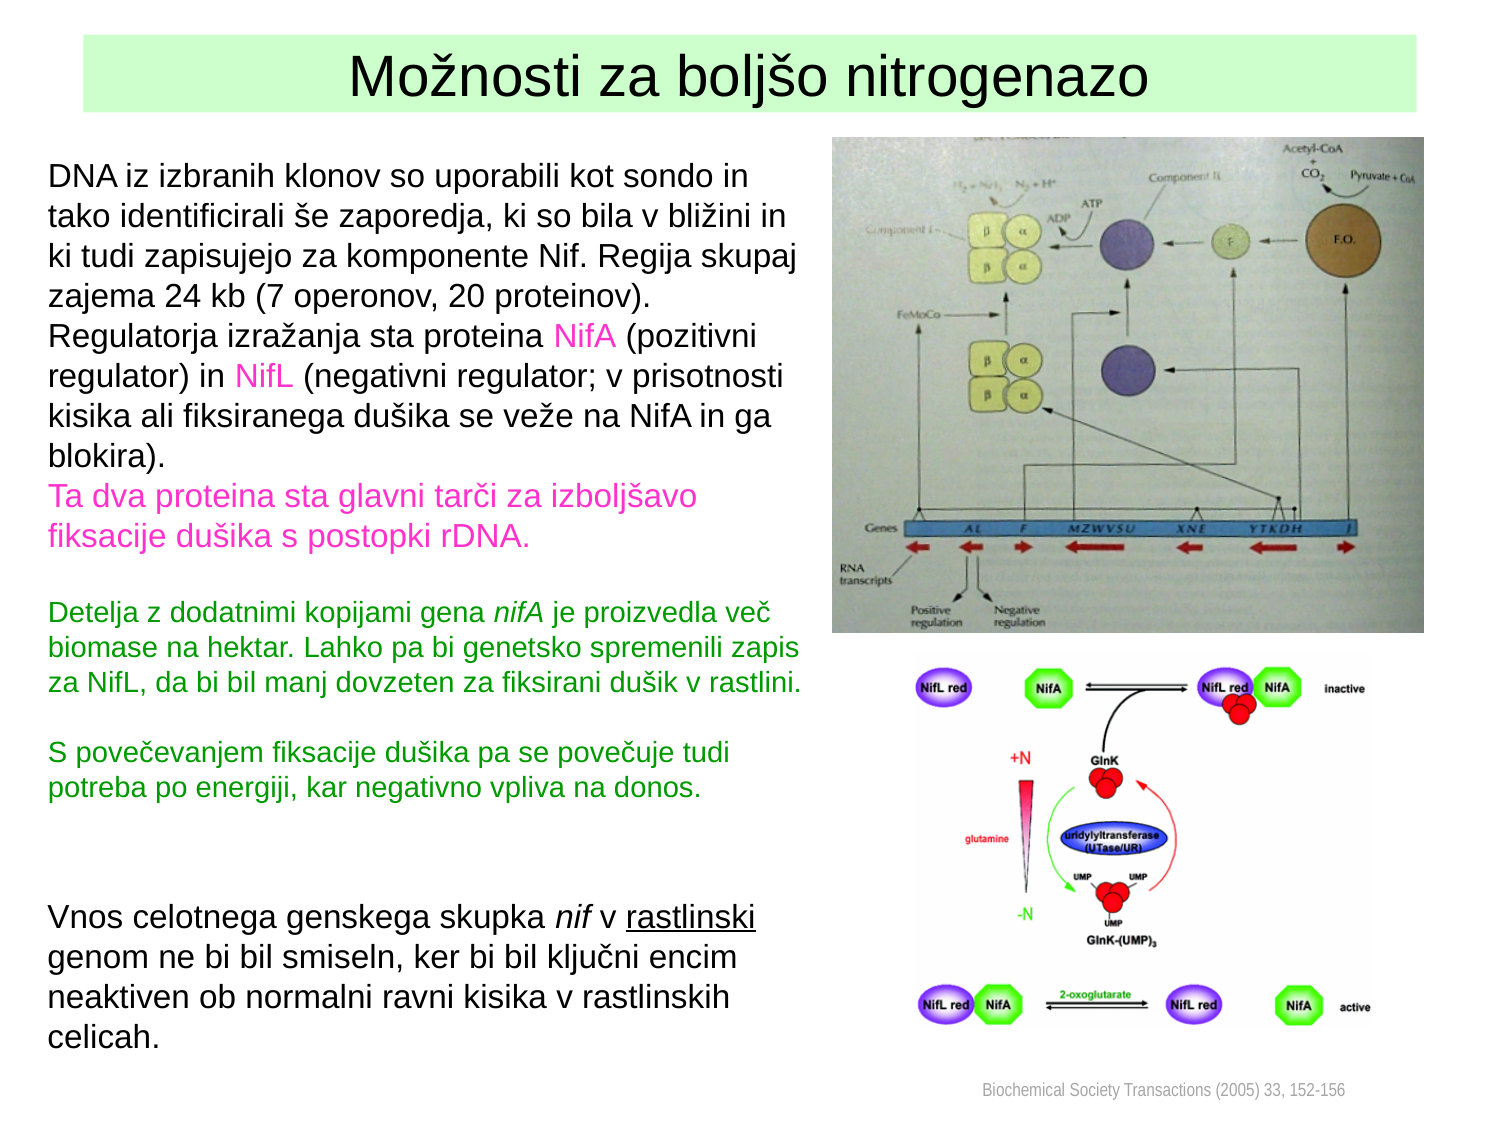

Možnosti za boljšo nitrogenazo
DNA iz izbranih klonov so uporabili kot sondo in tako identificirali še zaporedja, ki so bila v bližini in ki tudi zapisujejo za komponente Nif. Regija skupaj zajema 24 kb (7 operonov, 20 proteinov).
Regulatorja izražanja sta proteina NifA (pozitivni regulator) in NifL (negativni regulator; v prisotnosti
kisika ali fiksiranega dušika se veže na NifA in ga blokira).
Ta dva proteina sta glavni tarči za izboljšavo fiksacije dušika s postopki rDNA.
Detelja z dodatnimi kopijami gena nifA je proizvedla več biomase na hektar. Lahko pa bi genetsko spremenili zapis za NifL, da bi bil manj dovzeten za fiksirani dušik v rastlini.
S povečevanjem fiksacije dušika pa se povečuje tudi potreba po energiji, kar negativno vpliva na donos.
Vnos celotnega genskega skupka nif v rastlinski genom ne bi bil smiseln, ker bi bil ključni encim neaktiven ob normalni ravni kisika v rastlinskih celicah.
Biochemical Society Transactions (2005) 33, 152-156